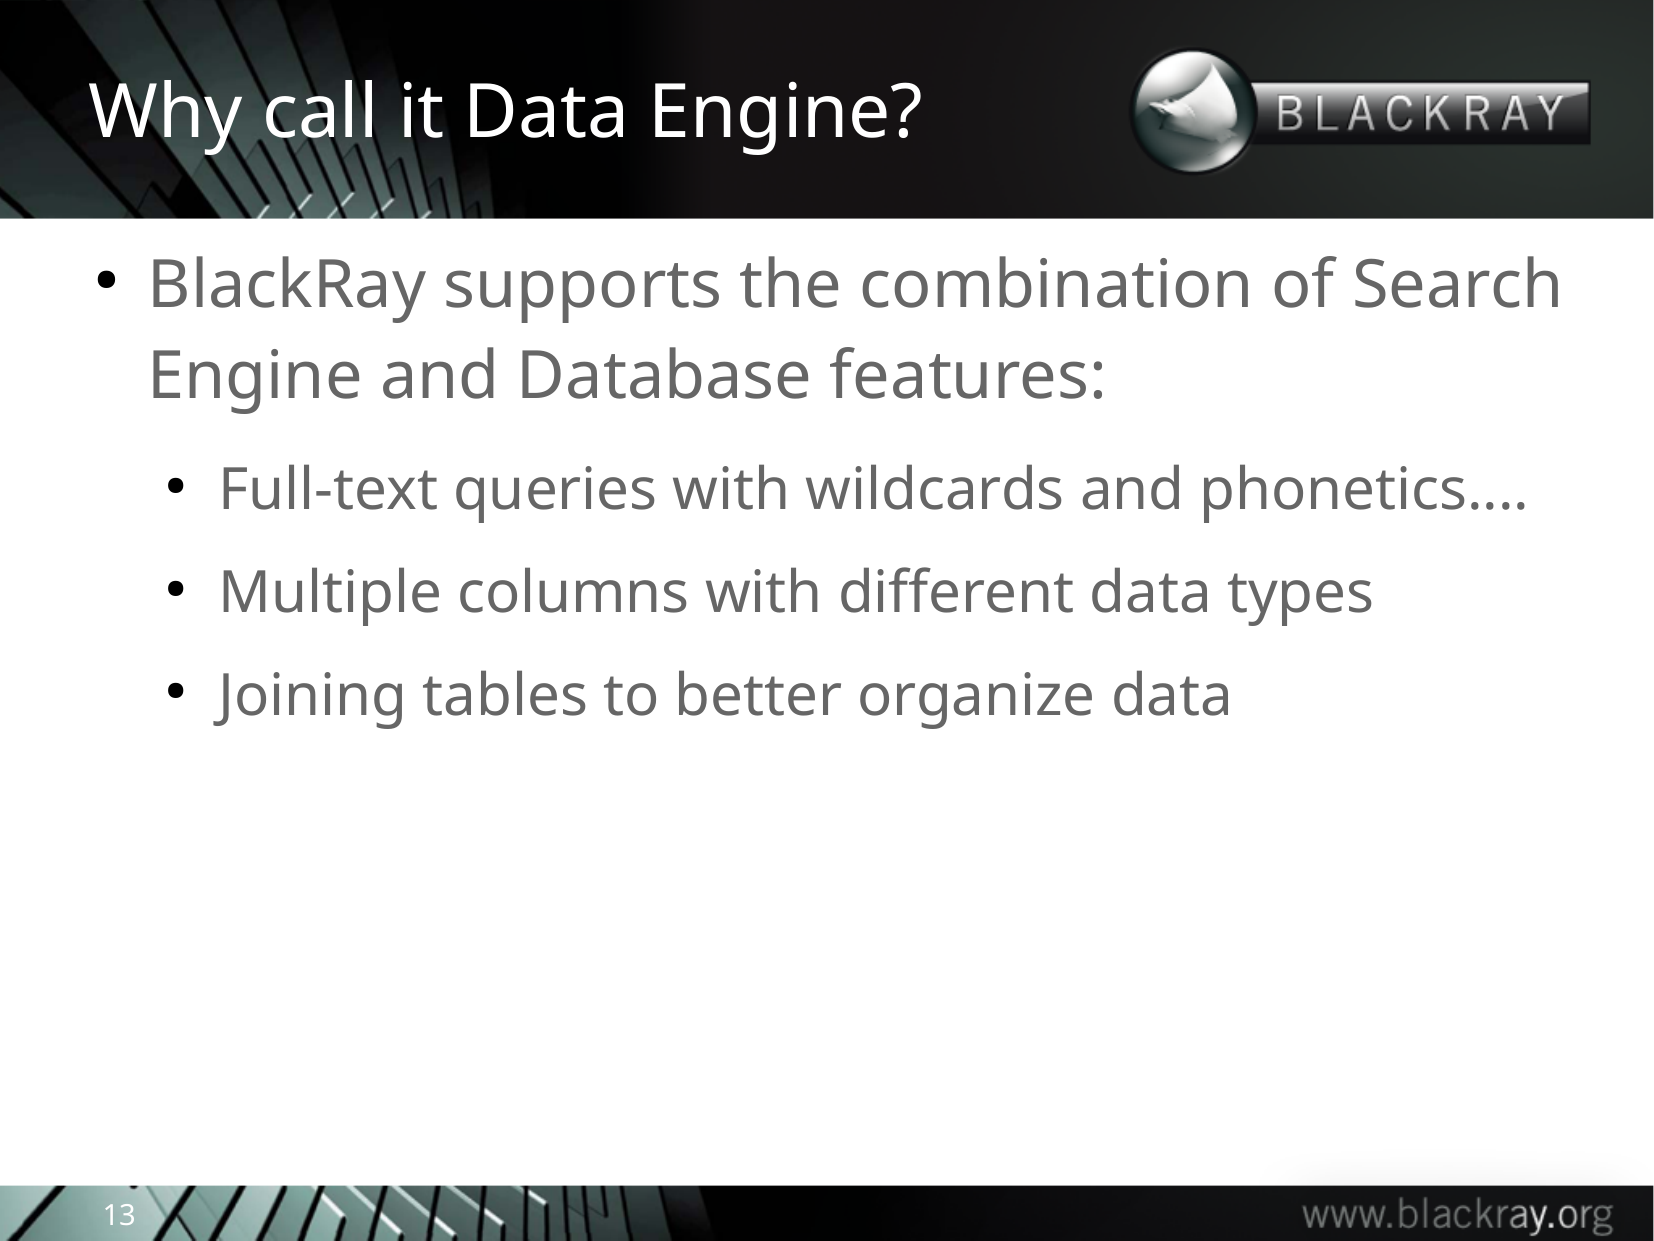

# Why call it Data Engine?
BlackRay supports the combination of Search Engine and Database features:
Full-text queries with wildcards and phonetics....
Multiple columns with different data types
Joining tables to better organize data